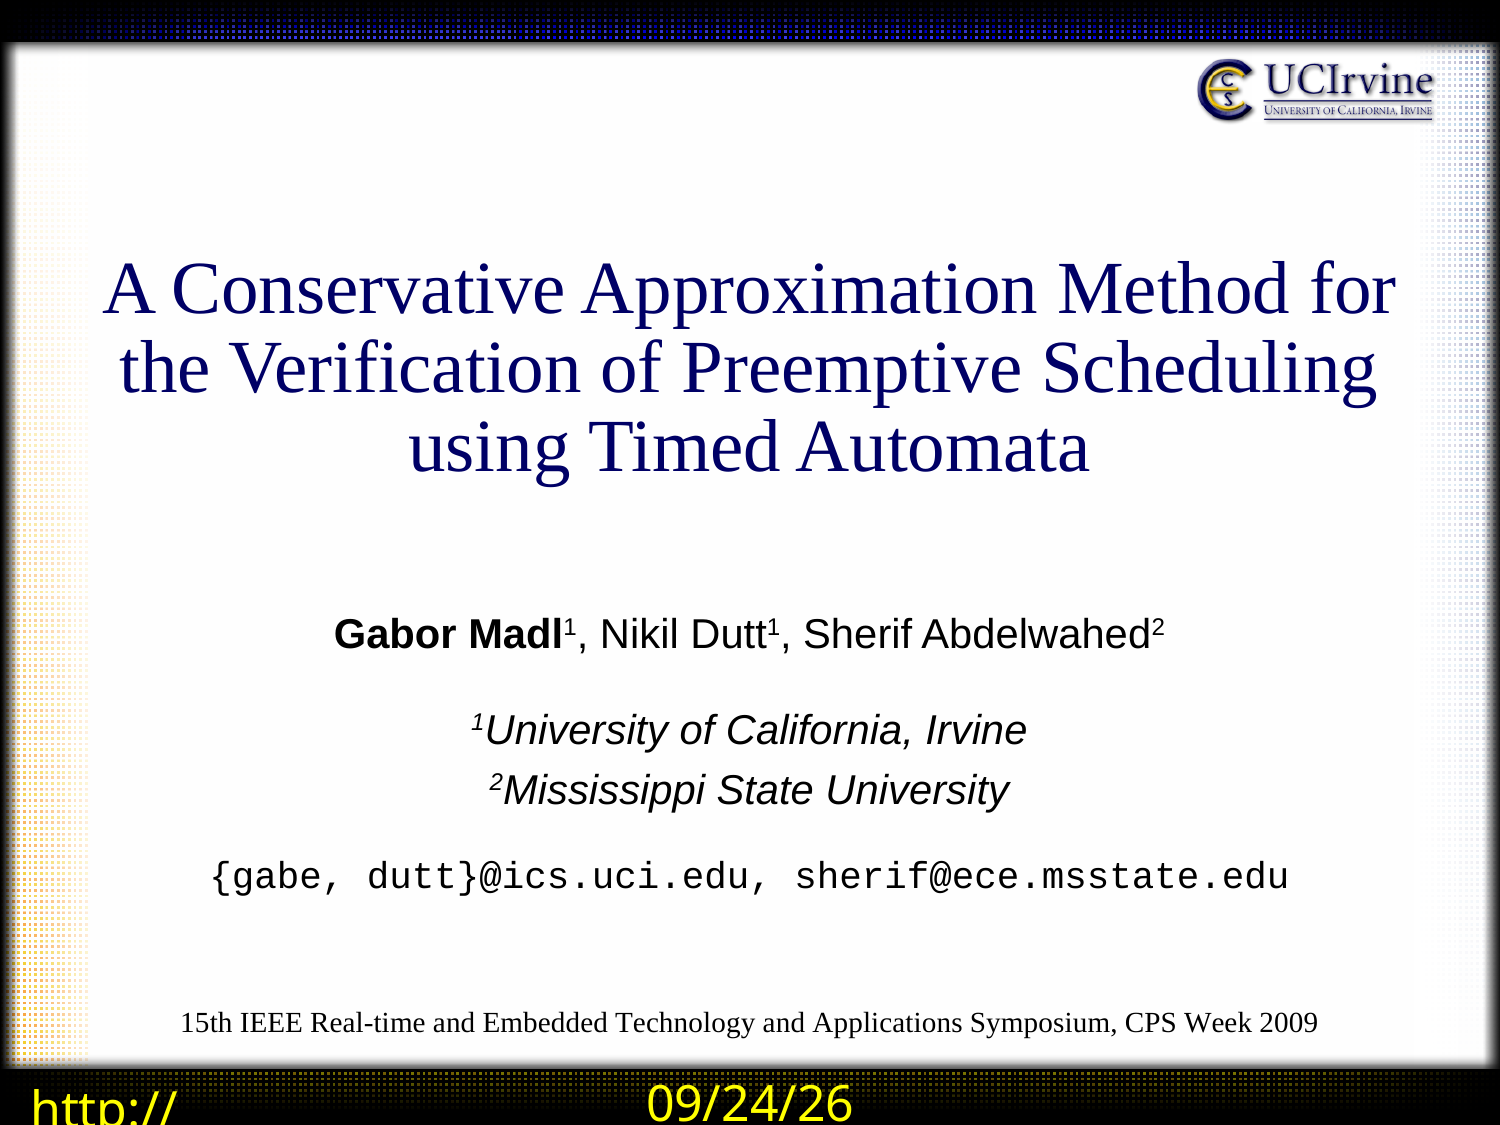

A Conservative Approximation Method for the Verification of Preemptive Scheduling using Timed Automata
# Gabor Madl1, Nikil Dutt1, Sherif Abdelwahed2
1University of California, Irvine
2Mississippi State University
{gabe, dutt}@ics.uci.edu, sherif@ece.msstate.edu